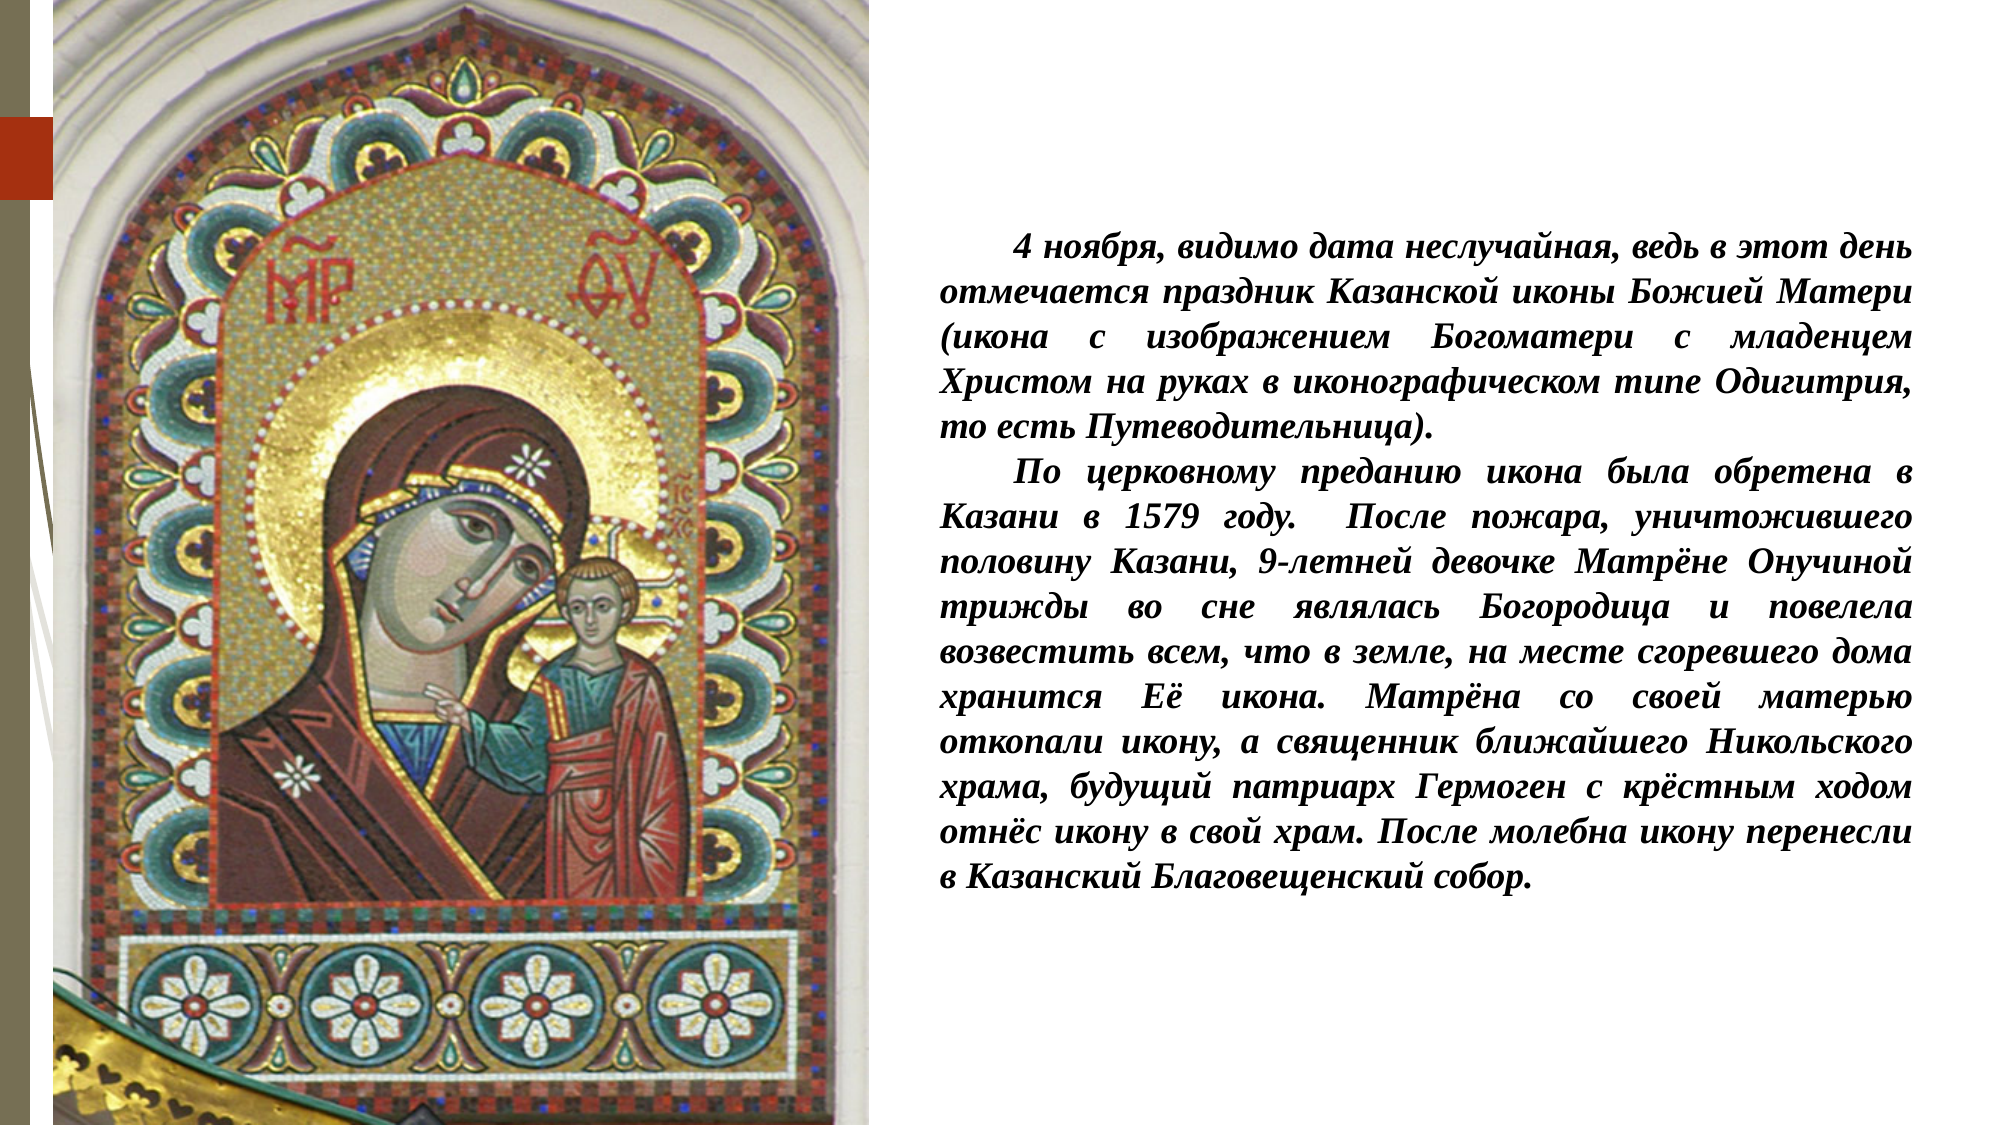

4 ноября, видимо дата неслучайная, ведь в этот день отмечается праздник Казанской иконы Божией Матери (икона с изображением Богоматери с младенцем Христом на руках в иконографическом типе Одигитрия, то есть Путеводительница).
По церковному преданию икона была обретена в Казани в 1579 году. После пожара, уничтожившего половину Казани, 9-летней девочке Матрёне Онучиной трижды во сне являлась Богородица и повелела возвестить всем, что в земле, на месте сгоревшего дома хранится Её икона. Матрёна со своей матерью откопали икону, а священник ближайшего Никольского храма, будущий патриарх Гермоген с крёстным ходом отнёс икону в свой храм. После молебна икону перенесли в Казанский Благовещенский собор.